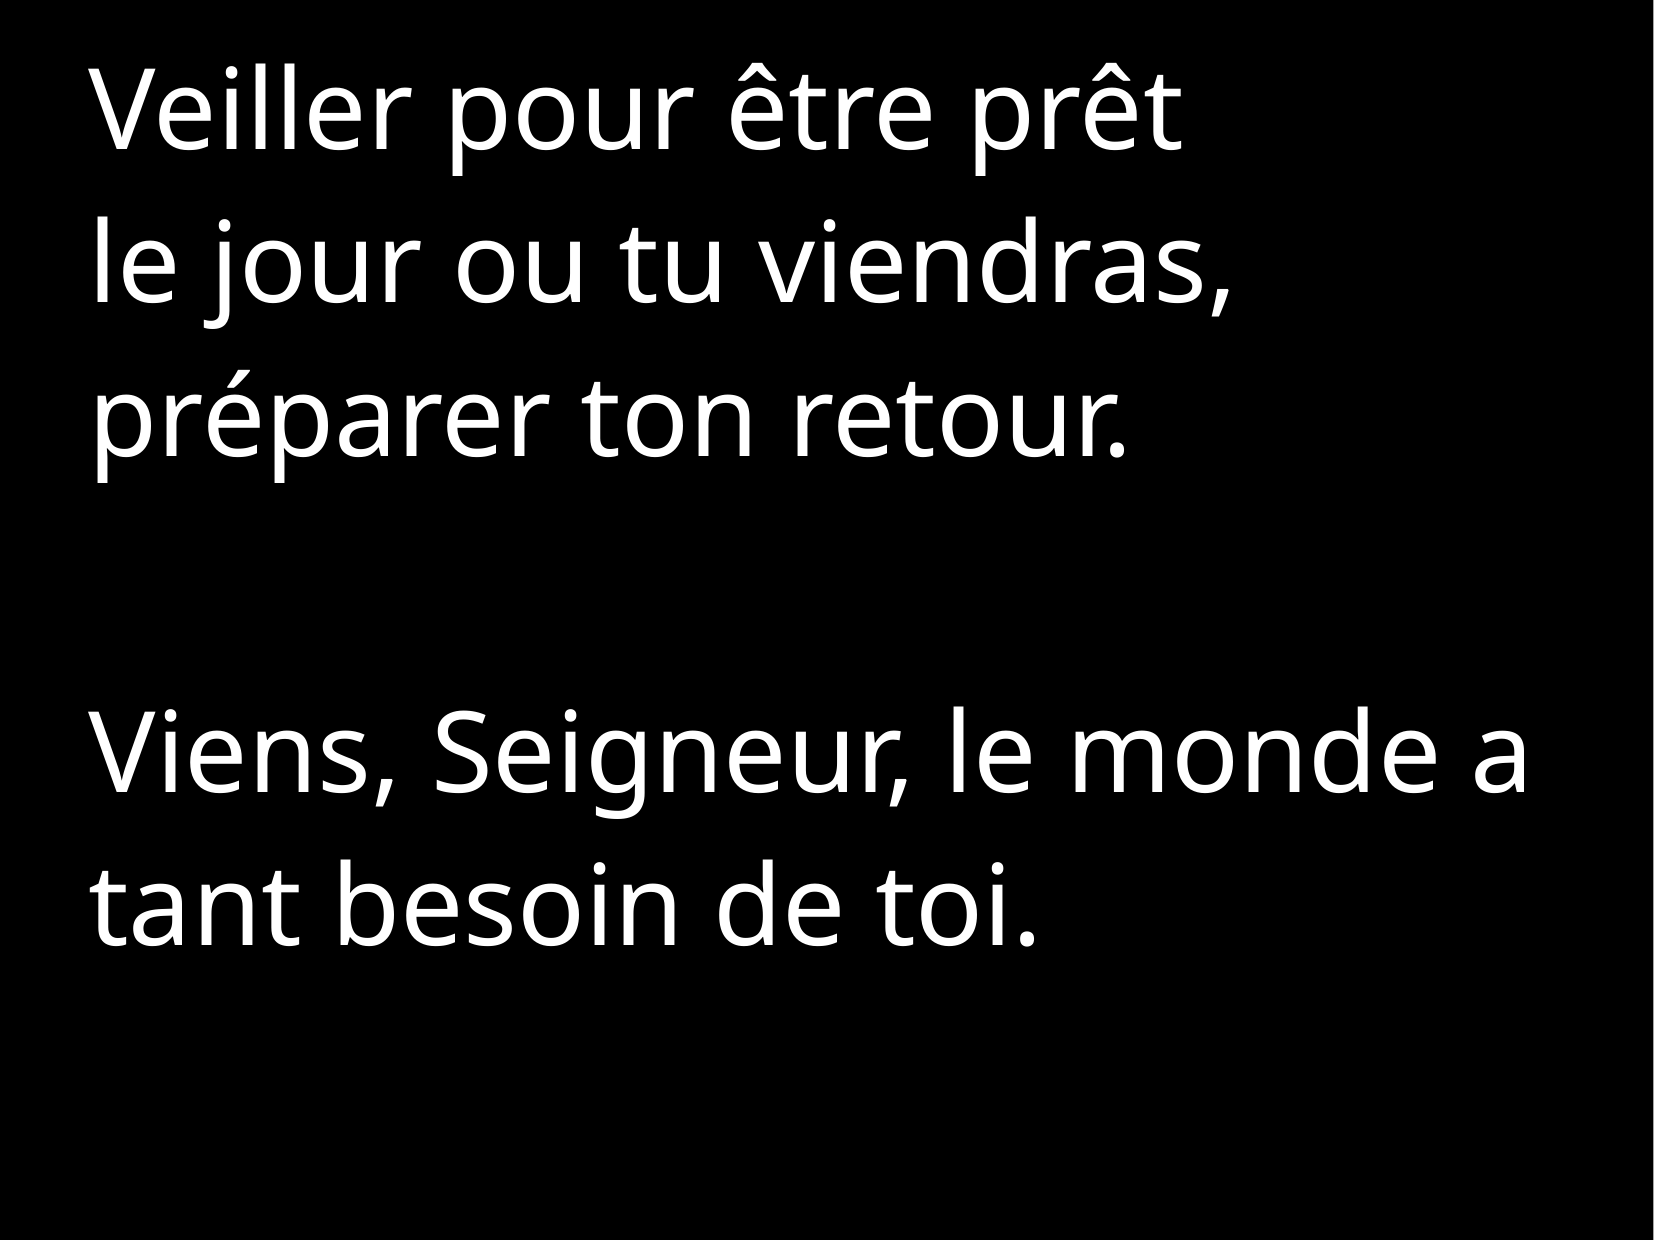

# Veiller pour être prêt le jour ou tu viendras, préparer ton retour.
Viens, Seigneur, le monde a tant besoin de toi.